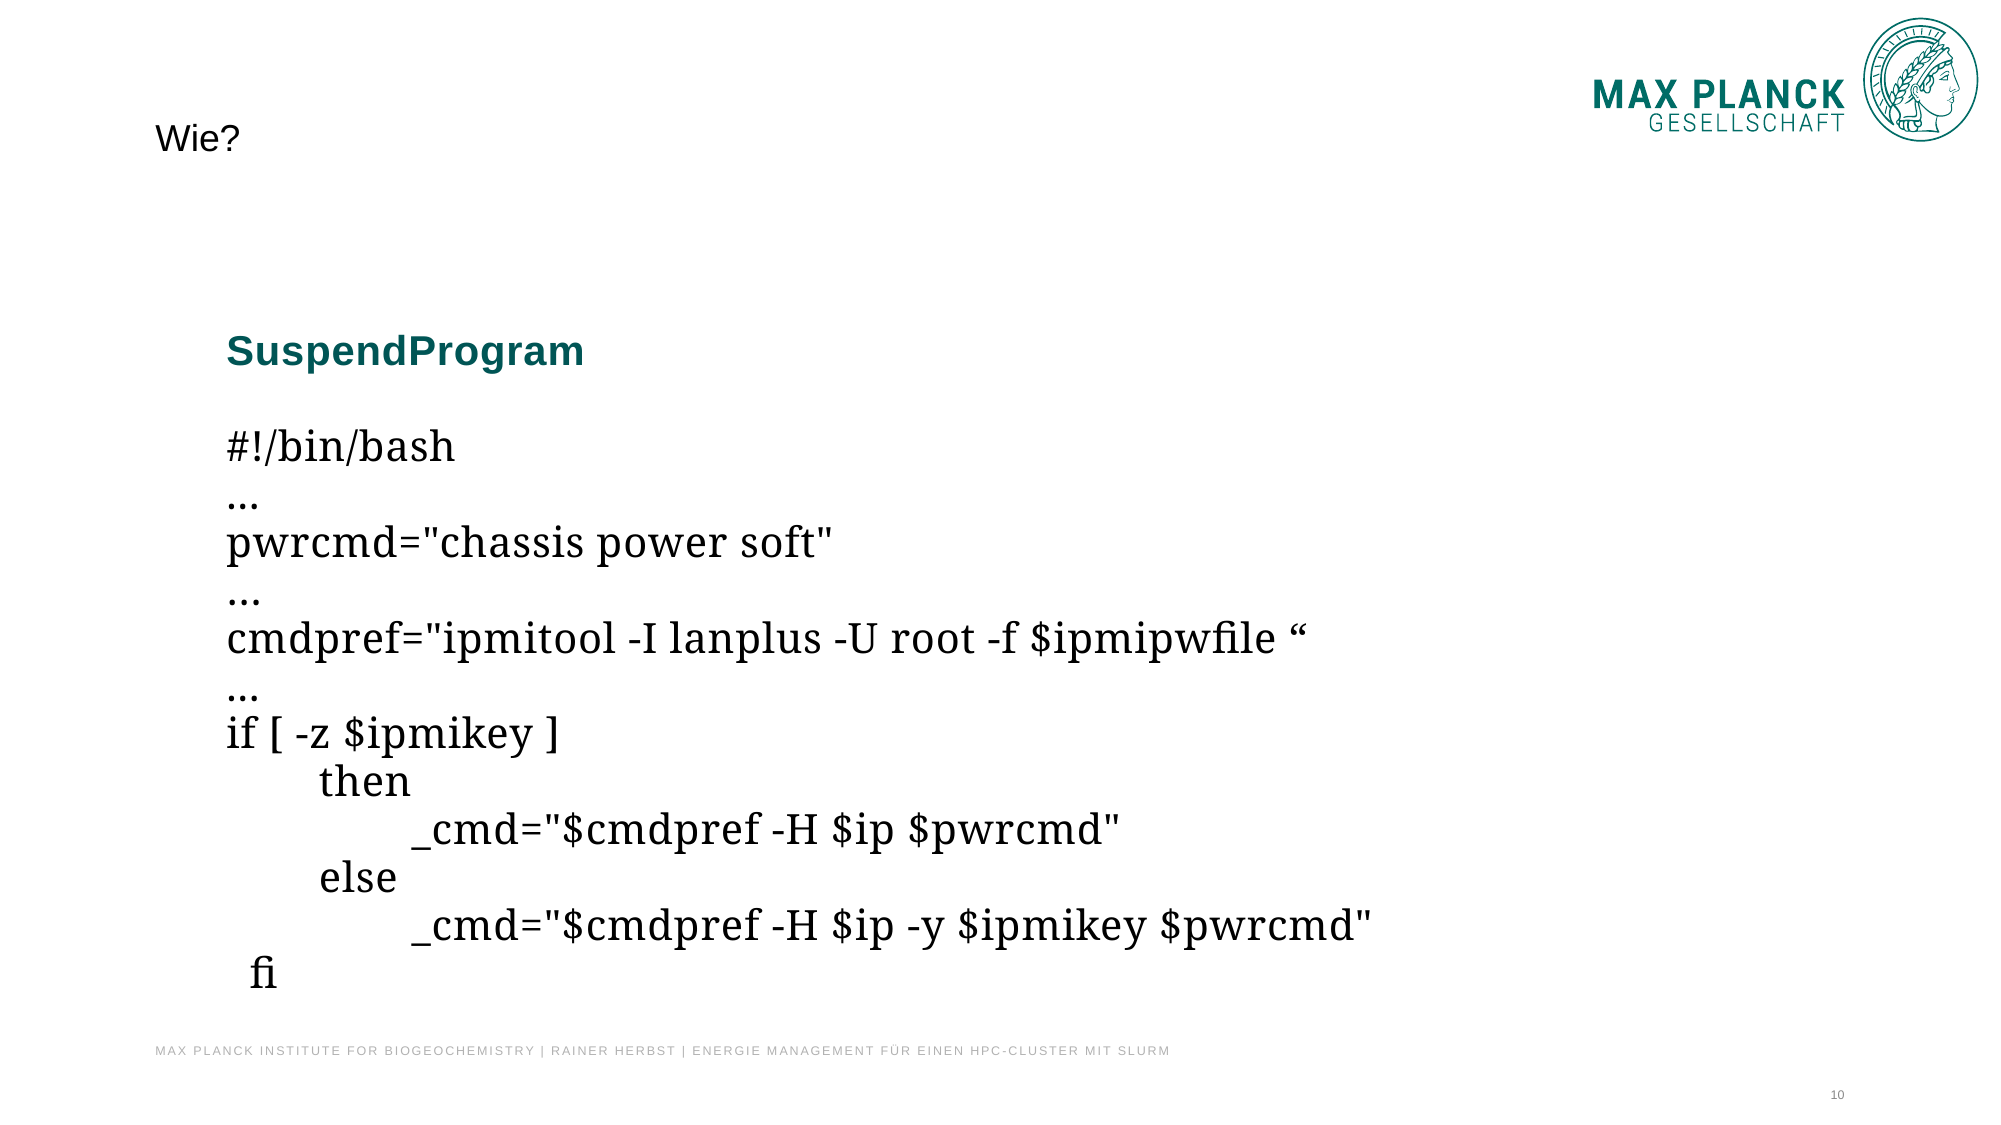

Wie?
# SuspendProgram
#!/bin/bash
...
pwrcmd="chassis power soft"
…
cmdpref="ipmitool -I lanplus -U root -f $ipmipwfile “
...
if [ -z $ipmikey ]
 then
 _cmd="$cmdpref -H $ip $pwrcmd"
 else
 _cmd="$cmdpref -H $ip -y $ipmikey $pwrcmd"
 fi
Max Planck Institute for Biogeochemistry | Rainer Herbst | Energie Management für einen HPC-Cluster mit Slurm